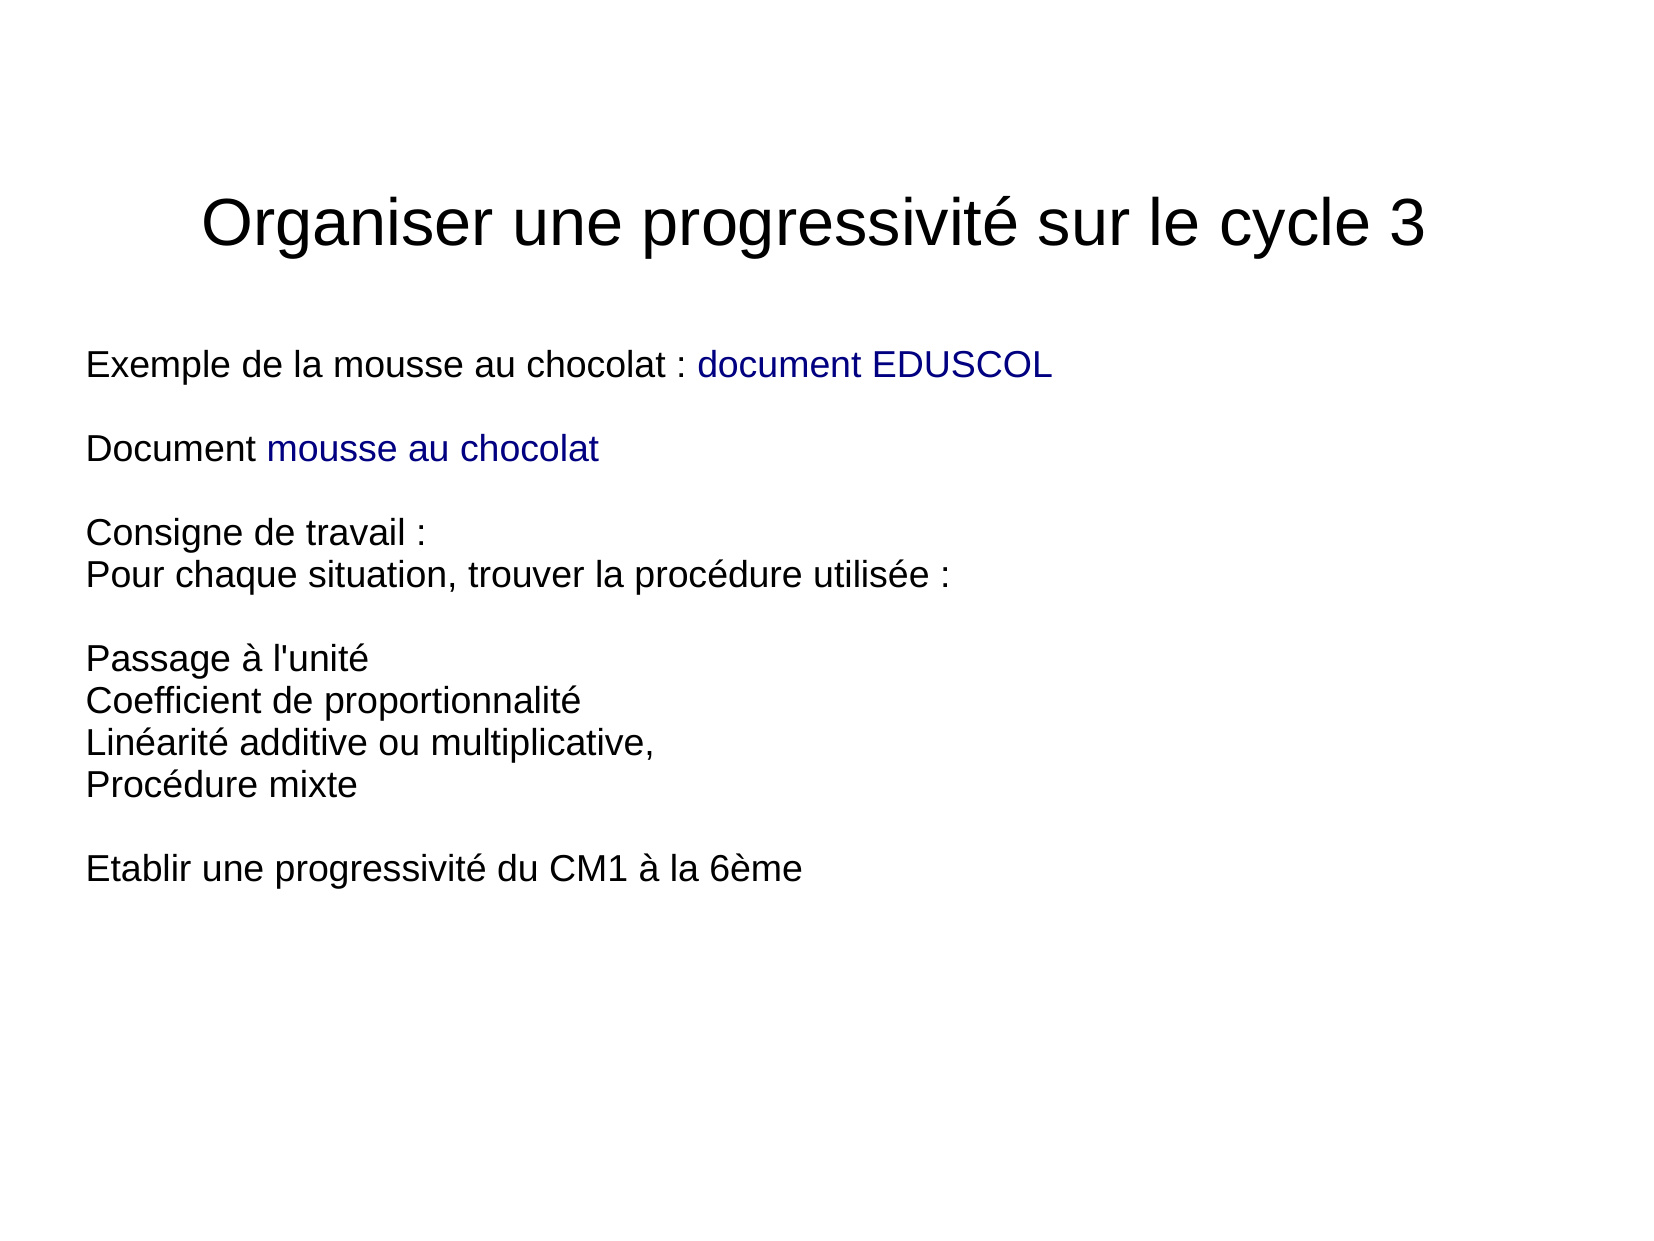

Organiser une progressivité sur le cycle 3
Exemple de la mousse au chocolat : document EDUSCOL
Document mousse au chocolat
Consigne de travail :
Pour chaque situation, trouver la procédure utilisée :
Passage à l'unité
Coefficient de proportionnalité
Linéarité additive ou multiplicative,
Procédure mixte
Etablir une progressivité du CM1 à la 6ème